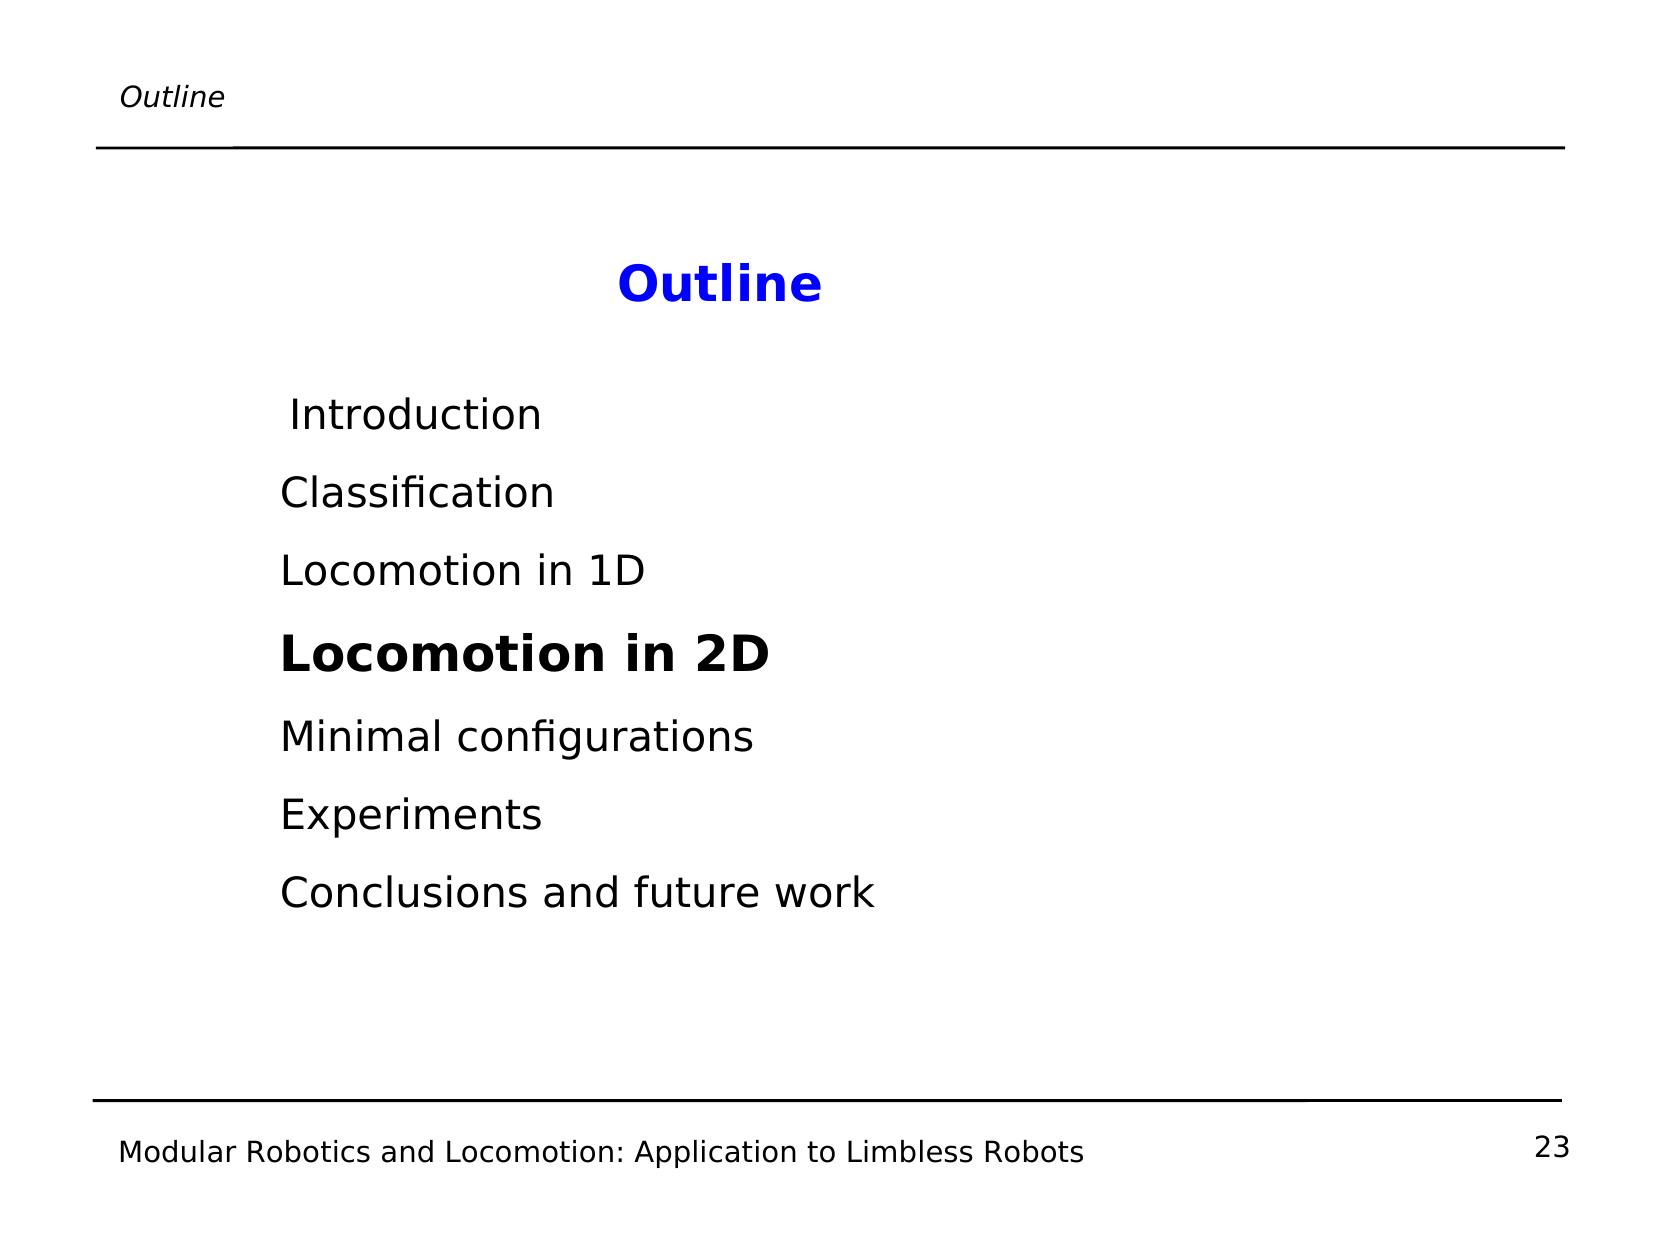

Outline
Outline
 Introduction
 Classification
 Locomotion in 1D
 Locomotion in 2D
 Minimal configurations
 Experiments
 Conclusions and future work
Modular Robotics and Locomotion: Application to Limbless Robots
23